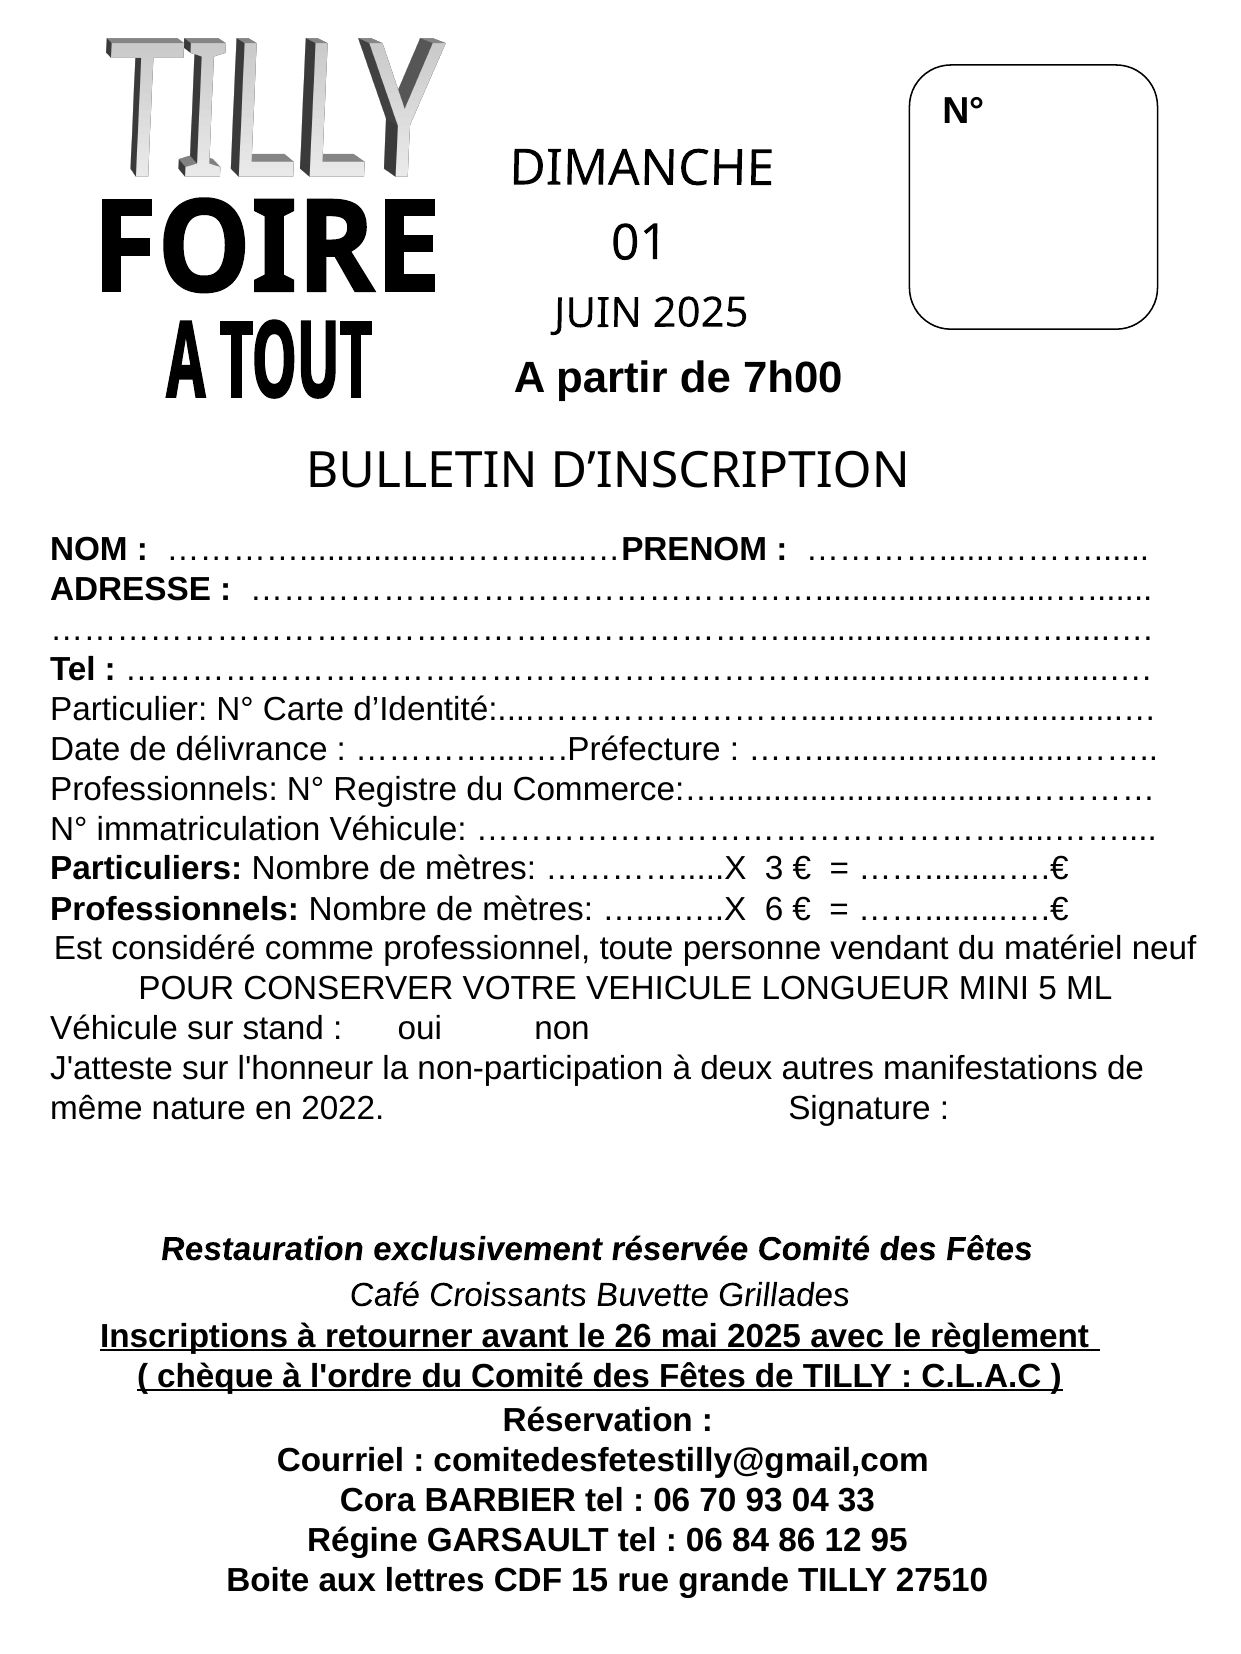

TILLY
N°
DIMANCHE
FOIRE
01
JUIN 2025
A TOUT
A partir de 7h00
BULLETIN D’INSCRIPTION
NOM : ………….................…….......…PRENOM : …………......………......
ADRESSE : ……………………………………………..........................….......
…………………………………………………………...........................….....….
Tel : ………………………………………………………...............................….
Particulier: N° Carte d’Identité:....……………………...................................…
Date de délivrance : …………....….Préfecture : ……............................……..
Professionnels: N° Registre du Commerce:….................................…………
N° immatriculation Véhicule: ………………………………………….....……....
Particuliers: Nombre de mètres: ………….....X 3 € = …….........….€
Professionnels: Nombre de mètres: …....…..X 6 € = …….........….€
Est considéré comme professionnel, toute personne vendant du matériel neuf
POUR CONSERVER VOTRE VEHICULE LONGUEUR MINI 5 ML
Véhicule sur stand : oui non
J'atteste sur l'honneur la non-participation à deux autres manifestations de même nature en 2022.						Signature :
Restauration exclusivement réservée Comité des Fêtes
Café Croissants Buvette Grillades
Inscriptions à retourner avant le 26 mai 2025 avec le règlement
( chèque à l'ordre du Comité des Fêtes de TILLY : C.L.A.C )
Réservation :
Courriel : comitedesfetestilly@gmail,com
Cora BARBIER tel : 06 70 93 04 33
Régine GARSAULT tel : 06 84 86 12 95
Boite aux lettres CDF 15 rue grande TILLY 27510